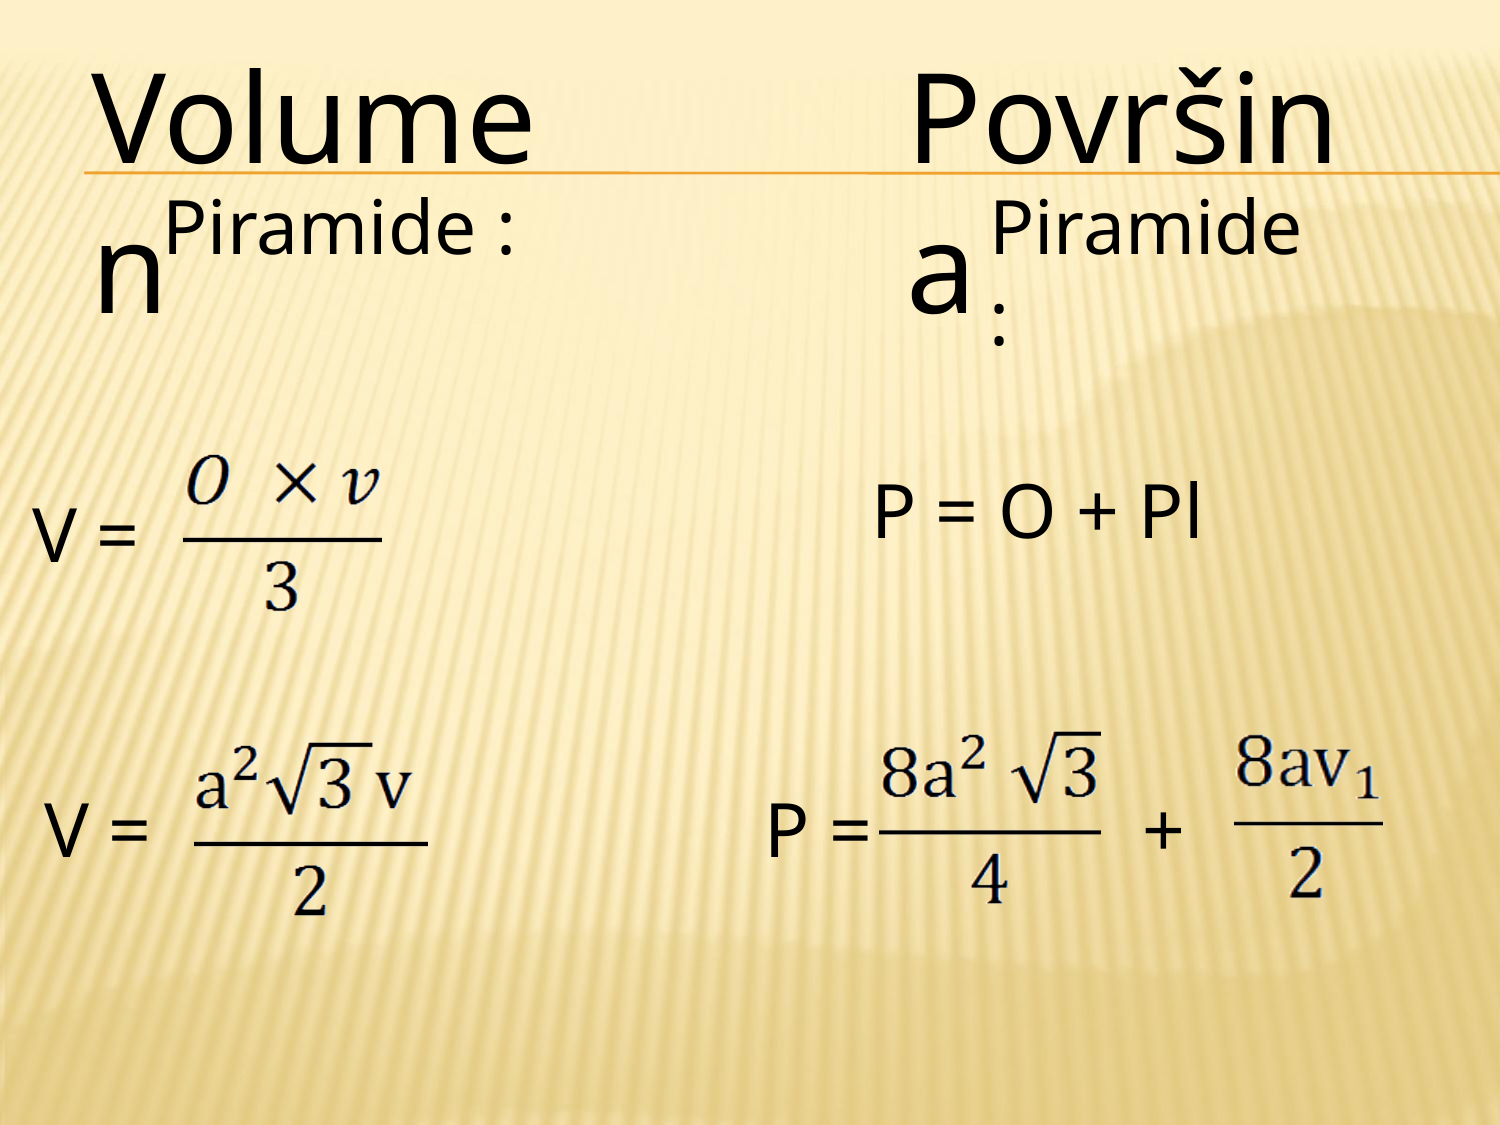

Volumen
Površina
Piramide :
Piramide :
P = O + Pl
V =
V =
P =
+